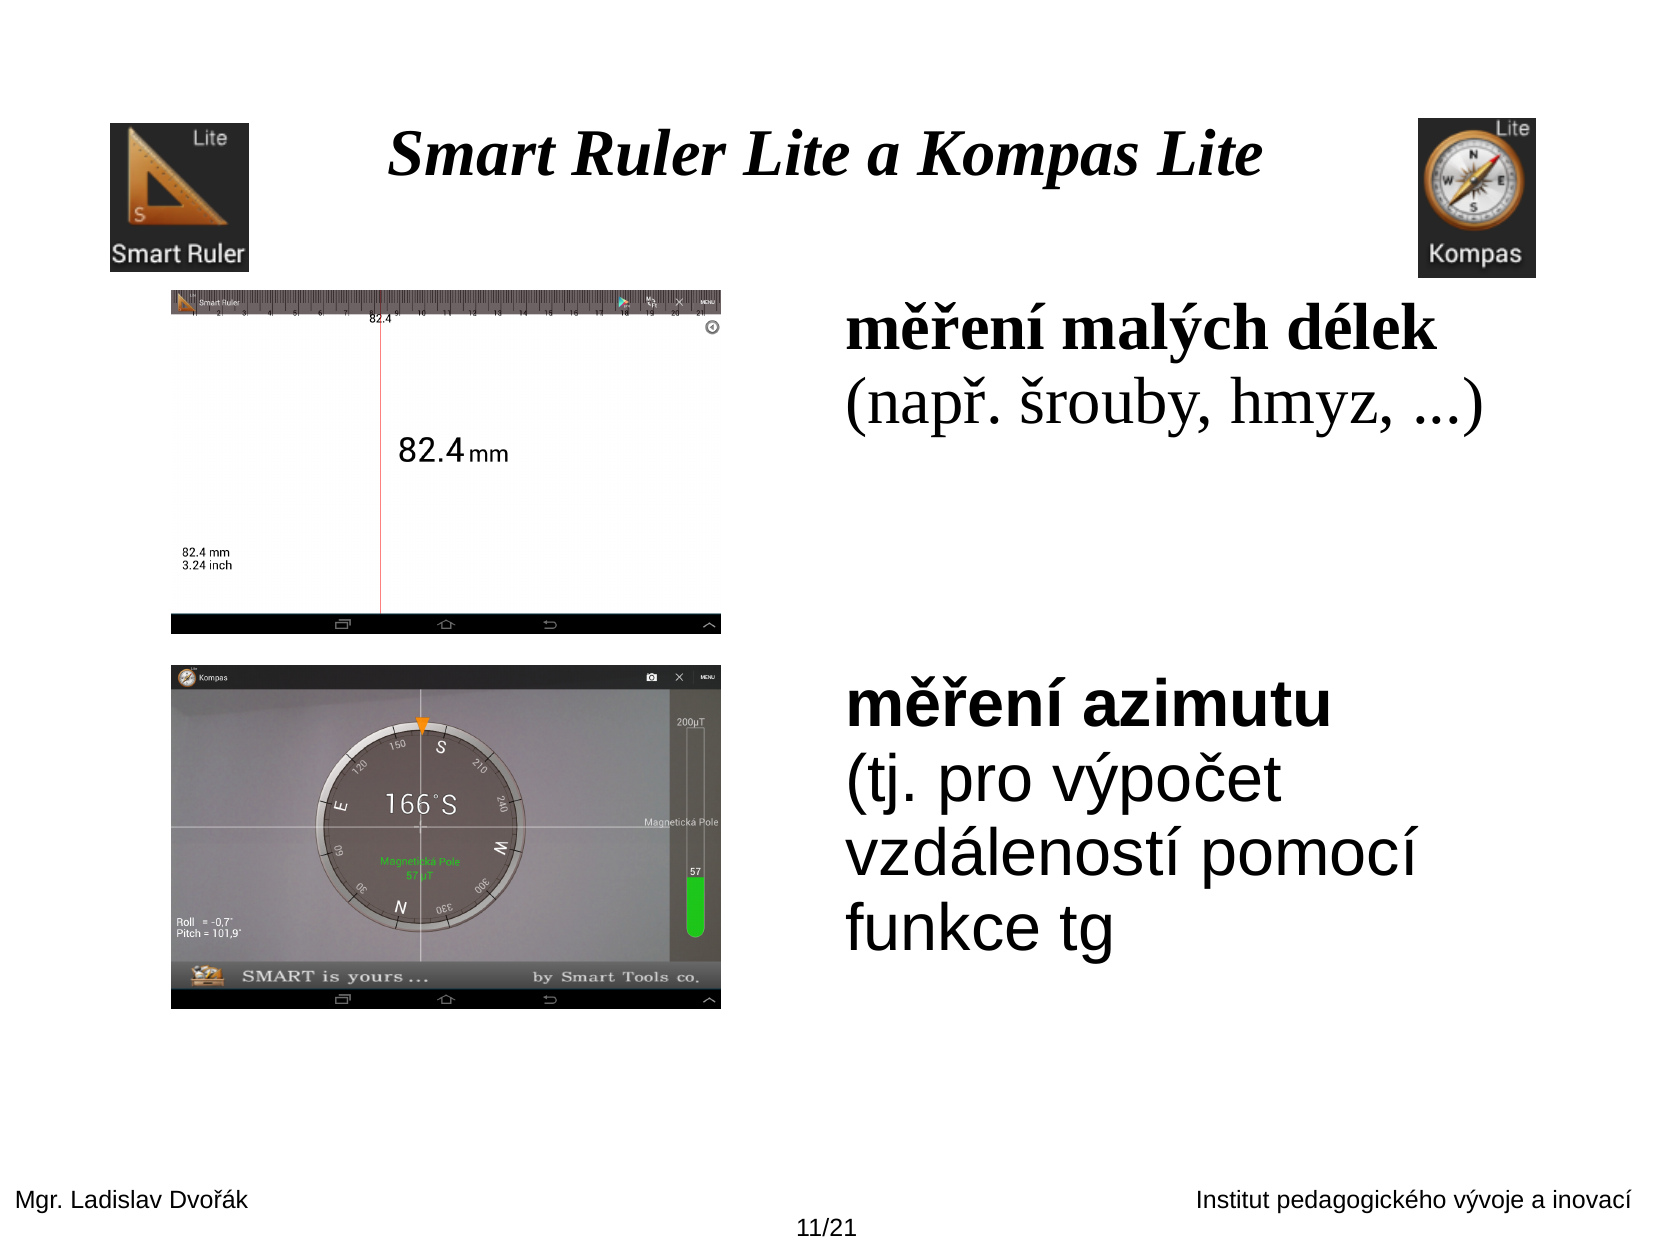

# Smart Ruler Lite a Kompas Lite
měření malých délek (např. šrouby, hmyz, ...)
měření azimutu (tj. pro výpočet vzdáleností pomocí funkce tg
Mgr. Ladislav Dvořák													Institut pedagogického vývoje a inovací